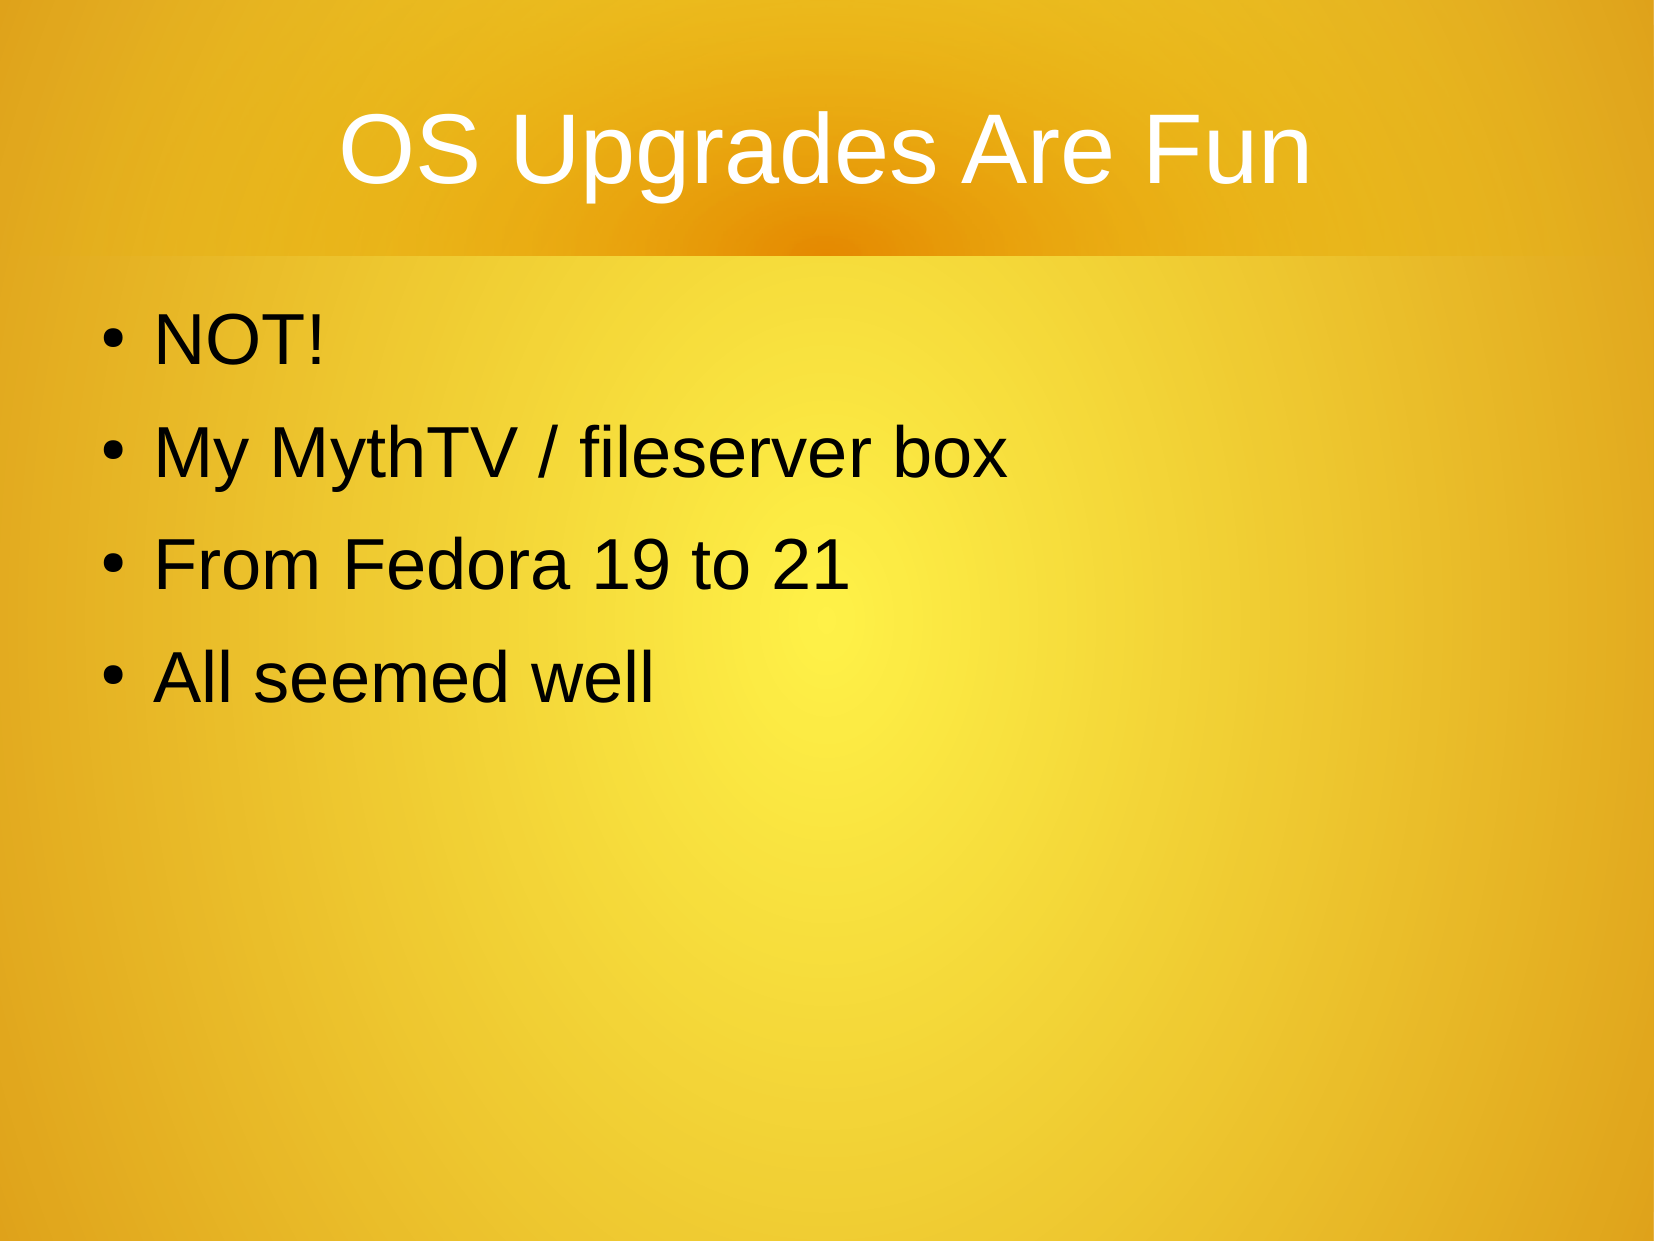

# OS Upgrades Are Fun
NOT!
My MythTV / fileserver box
From Fedora 19 to 21
All seemed well